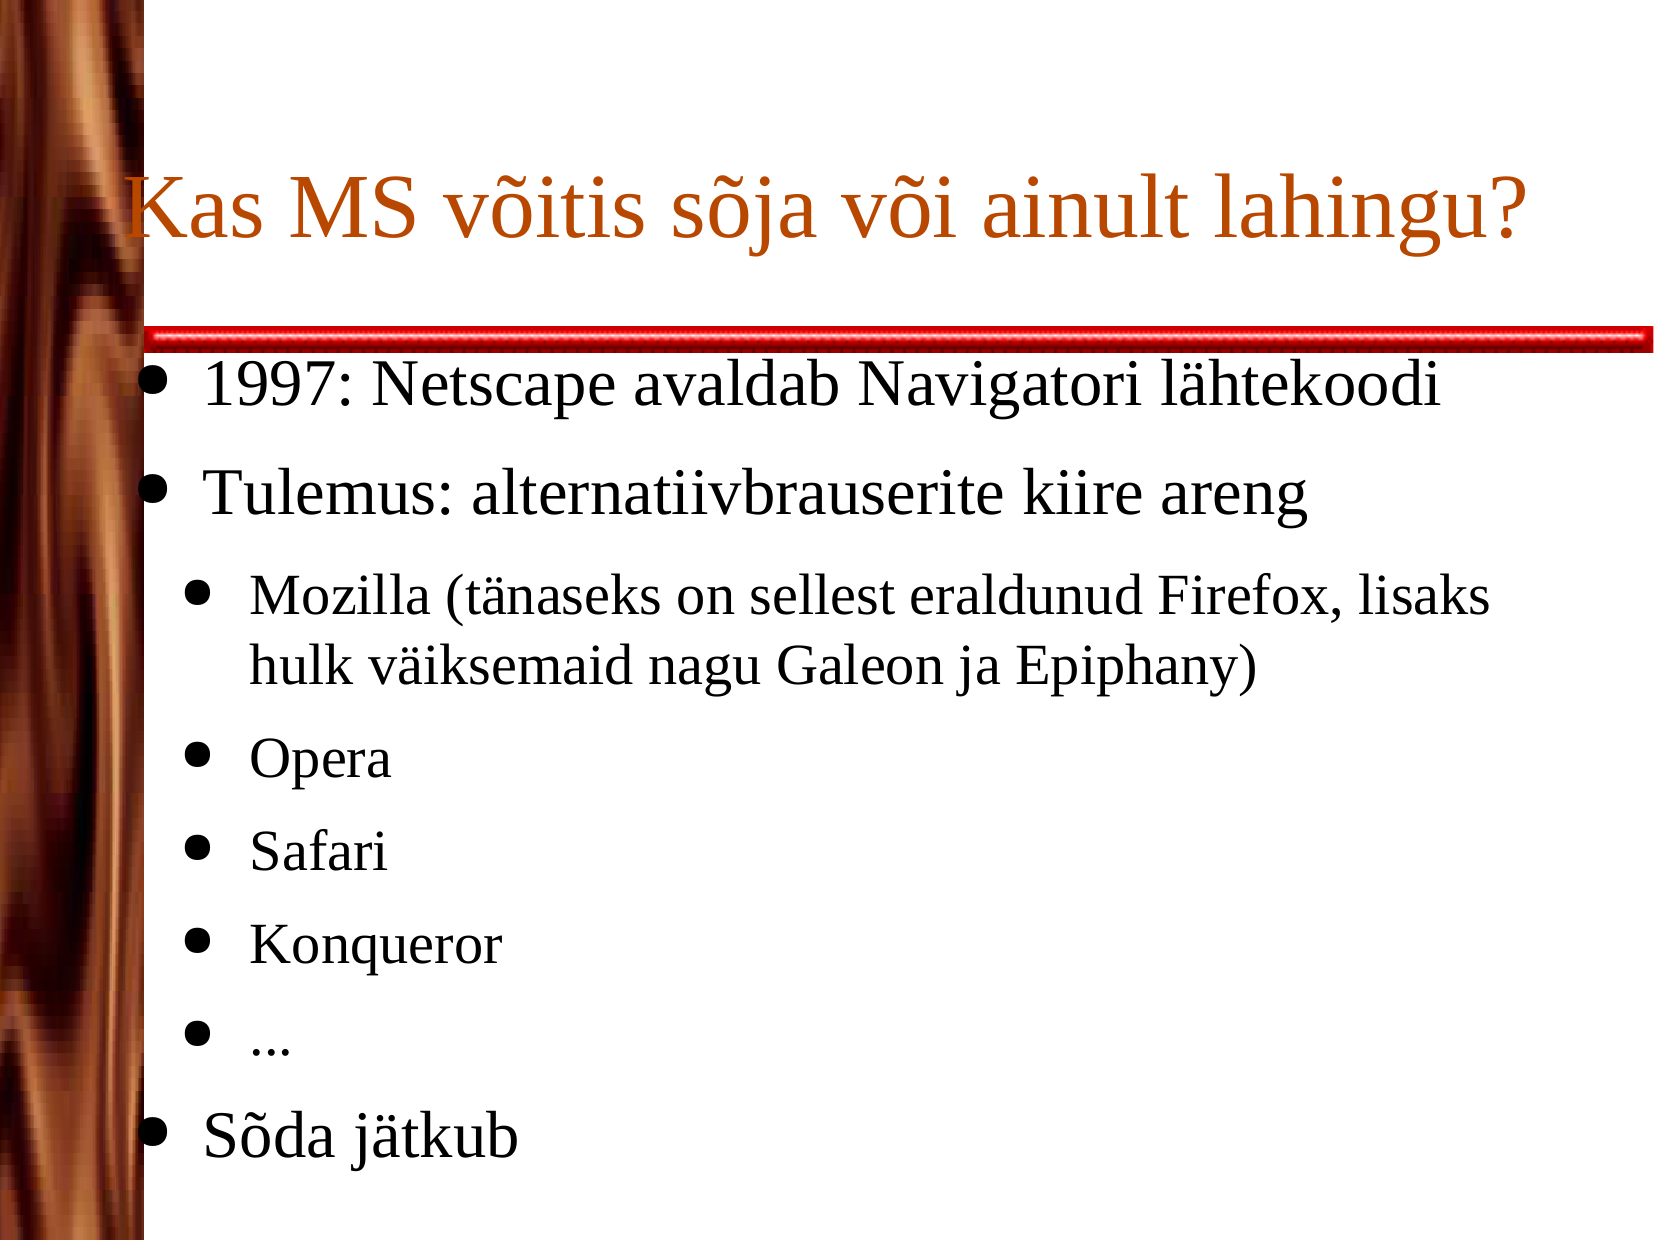

# Kas MS võitis sõja või ainult lahingu?
1997: Netscape avaldab Navigatori lähtekoodi
Tulemus: alternatiivbrauserite kiire areng
Mozilla (tänaseks on sellest eraldunud Firefox, lisaks hulk väiksemaid nagu Galeon ja Epiphany)
Opera
Safari
Konqueror
...
Sõda jätkub